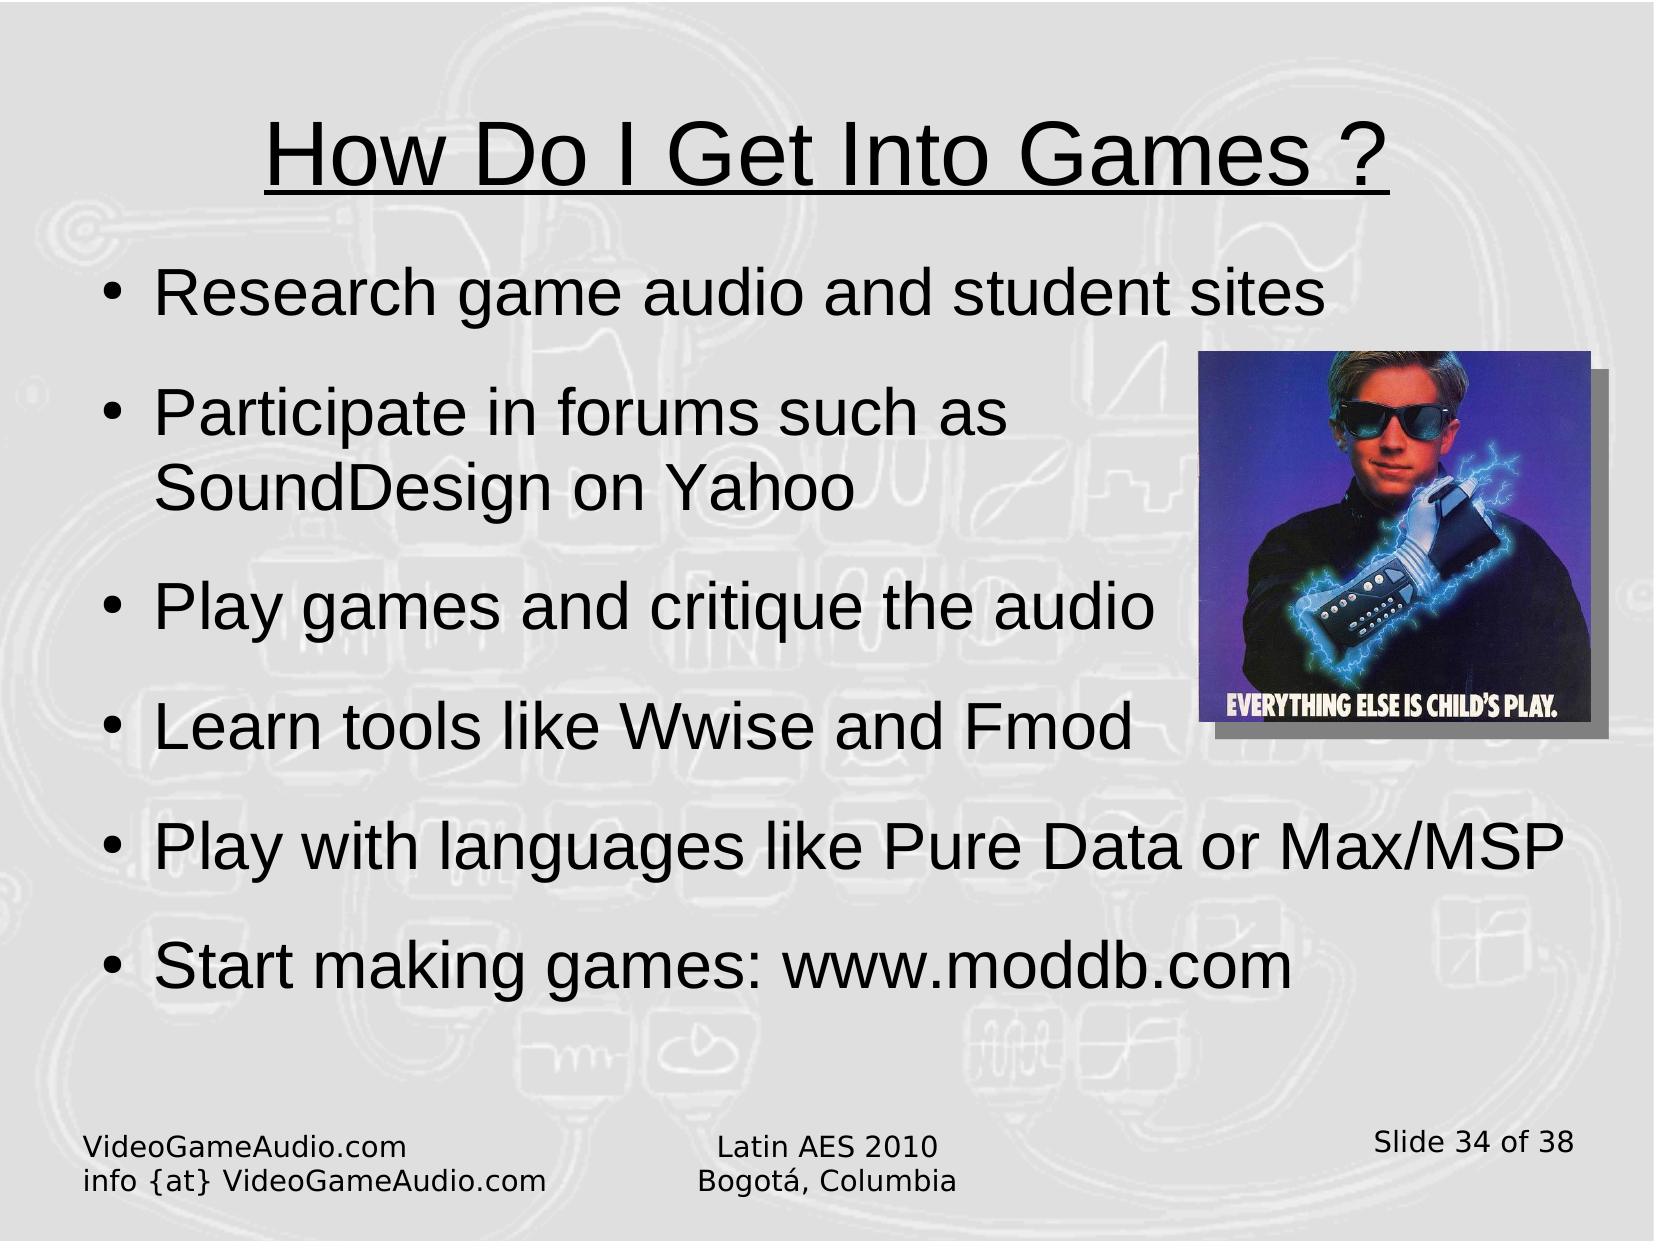

# How Do I Get Into Games ?
Research game audio and student sites
Participate in forums such as 				SoundDesign on Yahoo
Play games and critique the audio
Learn tools like Wwise and Fmod
Play with languages like Pure Data or Max/MSP
Start making games: www.moddb.com
34